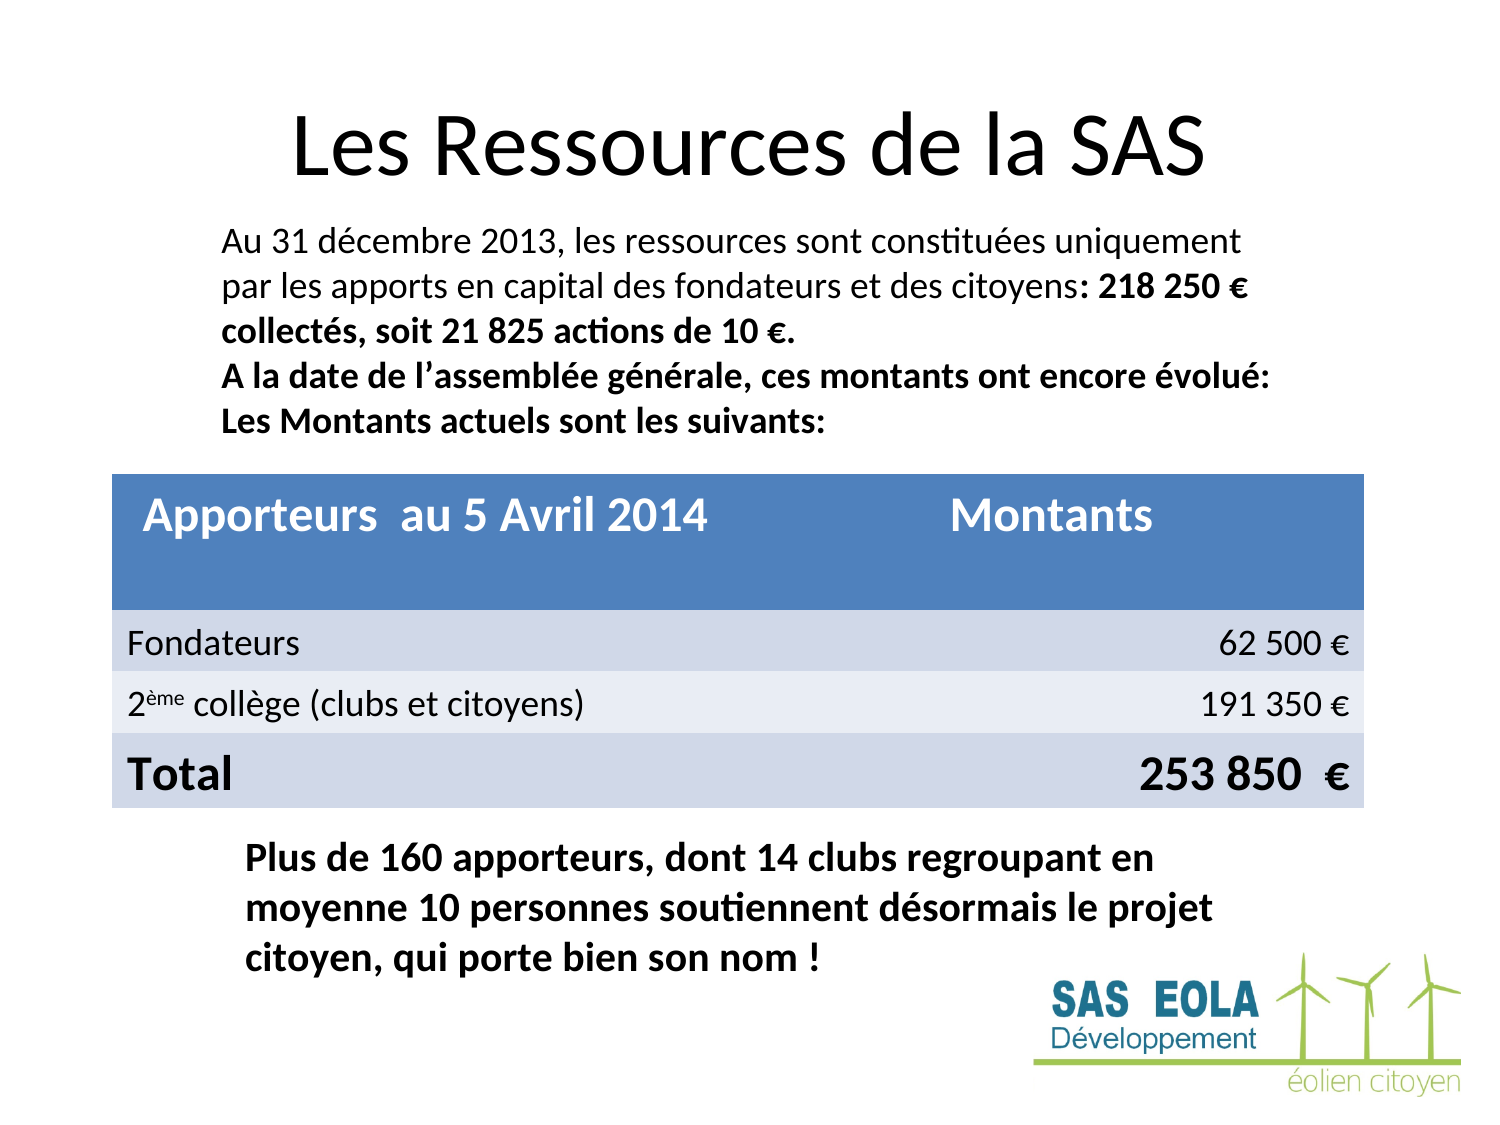

# Les Ressources de la SAS
Au 31 décembre 2013, les ressources sont constituées uniquement par les apports en capital des fondateurs et des citoyens: 218 250 € collectés, soit 21 825 actions de 10 €.
A la date de l’assemblée générale, ces montants ont encore évolué:
Les Montants actuels sont les suivants:
| Apporteurs au 5 Avril 2014 | Montants |
| --- | --- |
| Fondateurs | 62 500 € |
| 2ème collège (clubs et citoyens) | 191 350 € |
| Total | 253 850 € |
Plus de 160 apporteurs, dont 14 clubs regroupant en moyenne 10 personnes soutiennent désormais le projet citoyen, qui porte bien son nom !